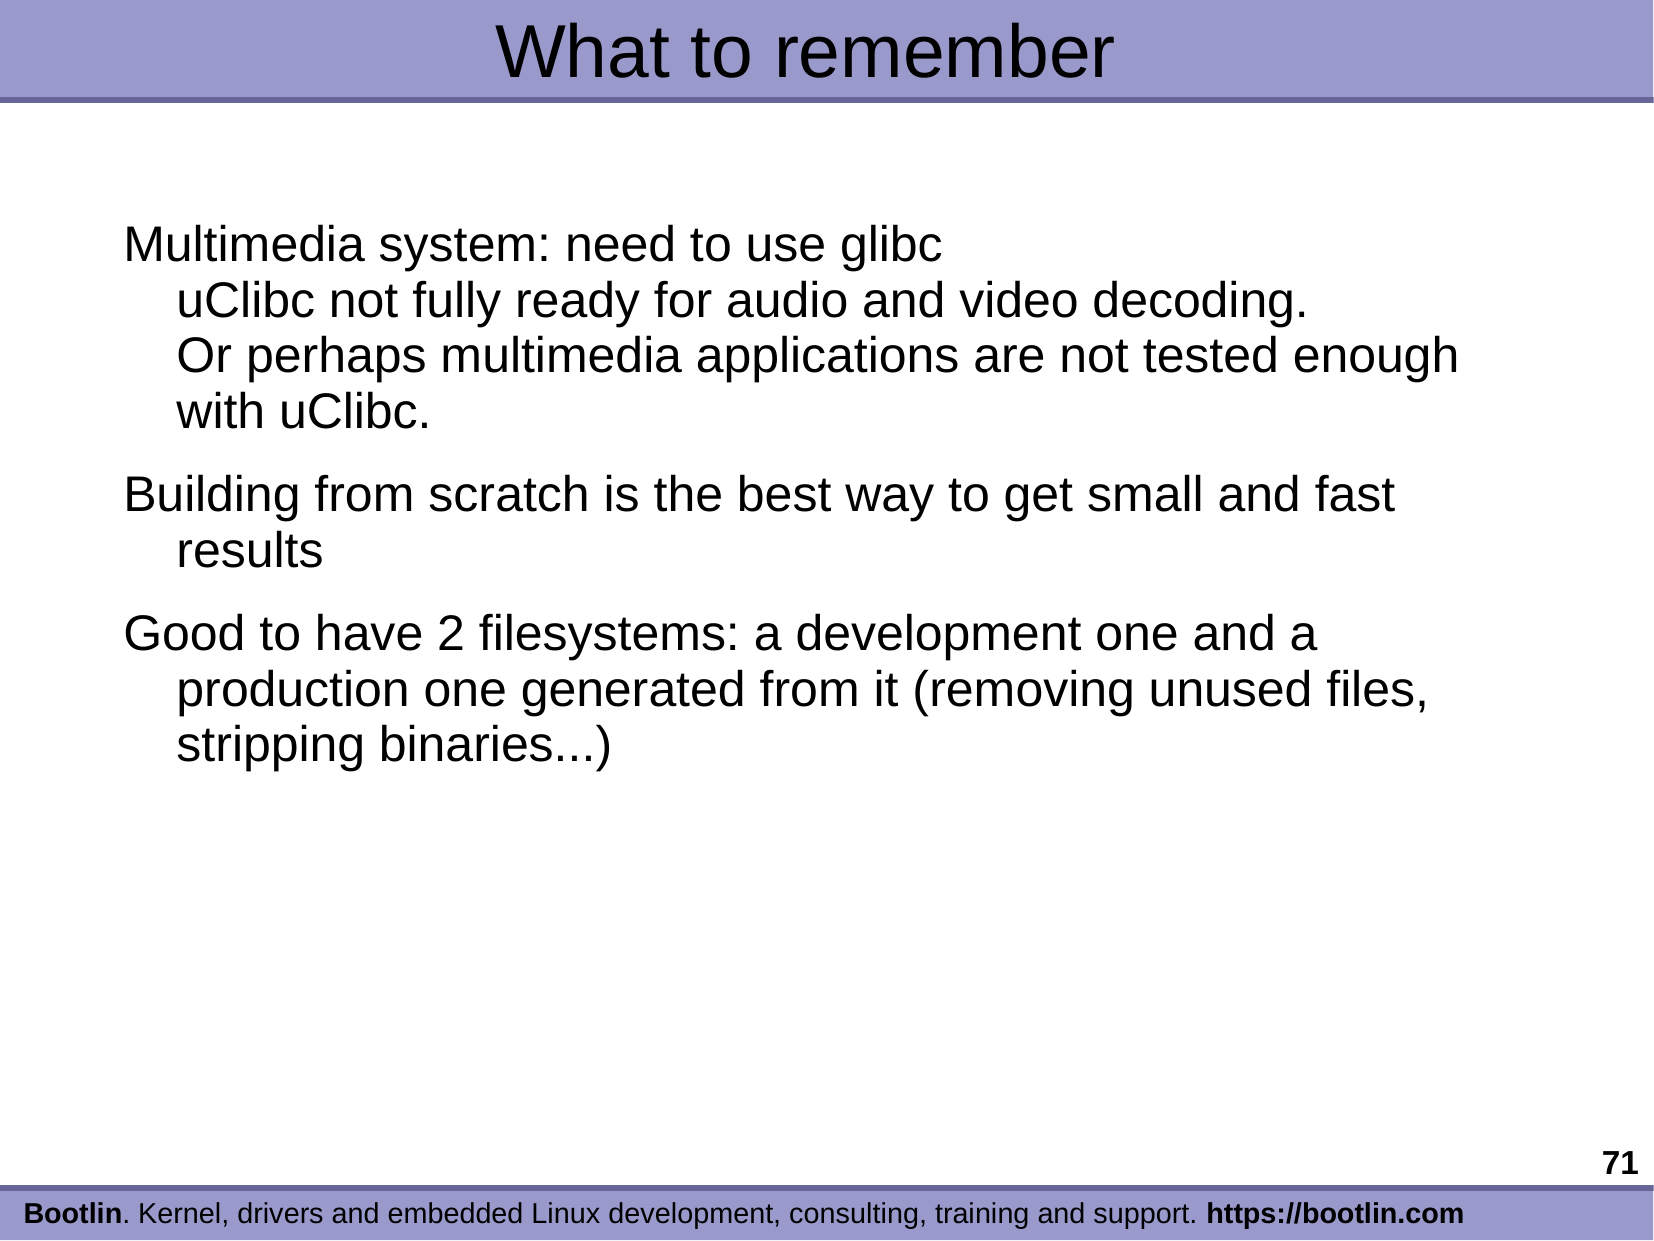

# What to remember
Multimedia system: need to use glibc
uClibc not fully ready for audio and video decoding.
Or perhaps multimedia applications are not tested enough with uClibc.
Building from scratch is the best way to get small and fast results
Good to have 2 filesystems: a development one and a production one generated from it (removing unused files, stripping binaries...)